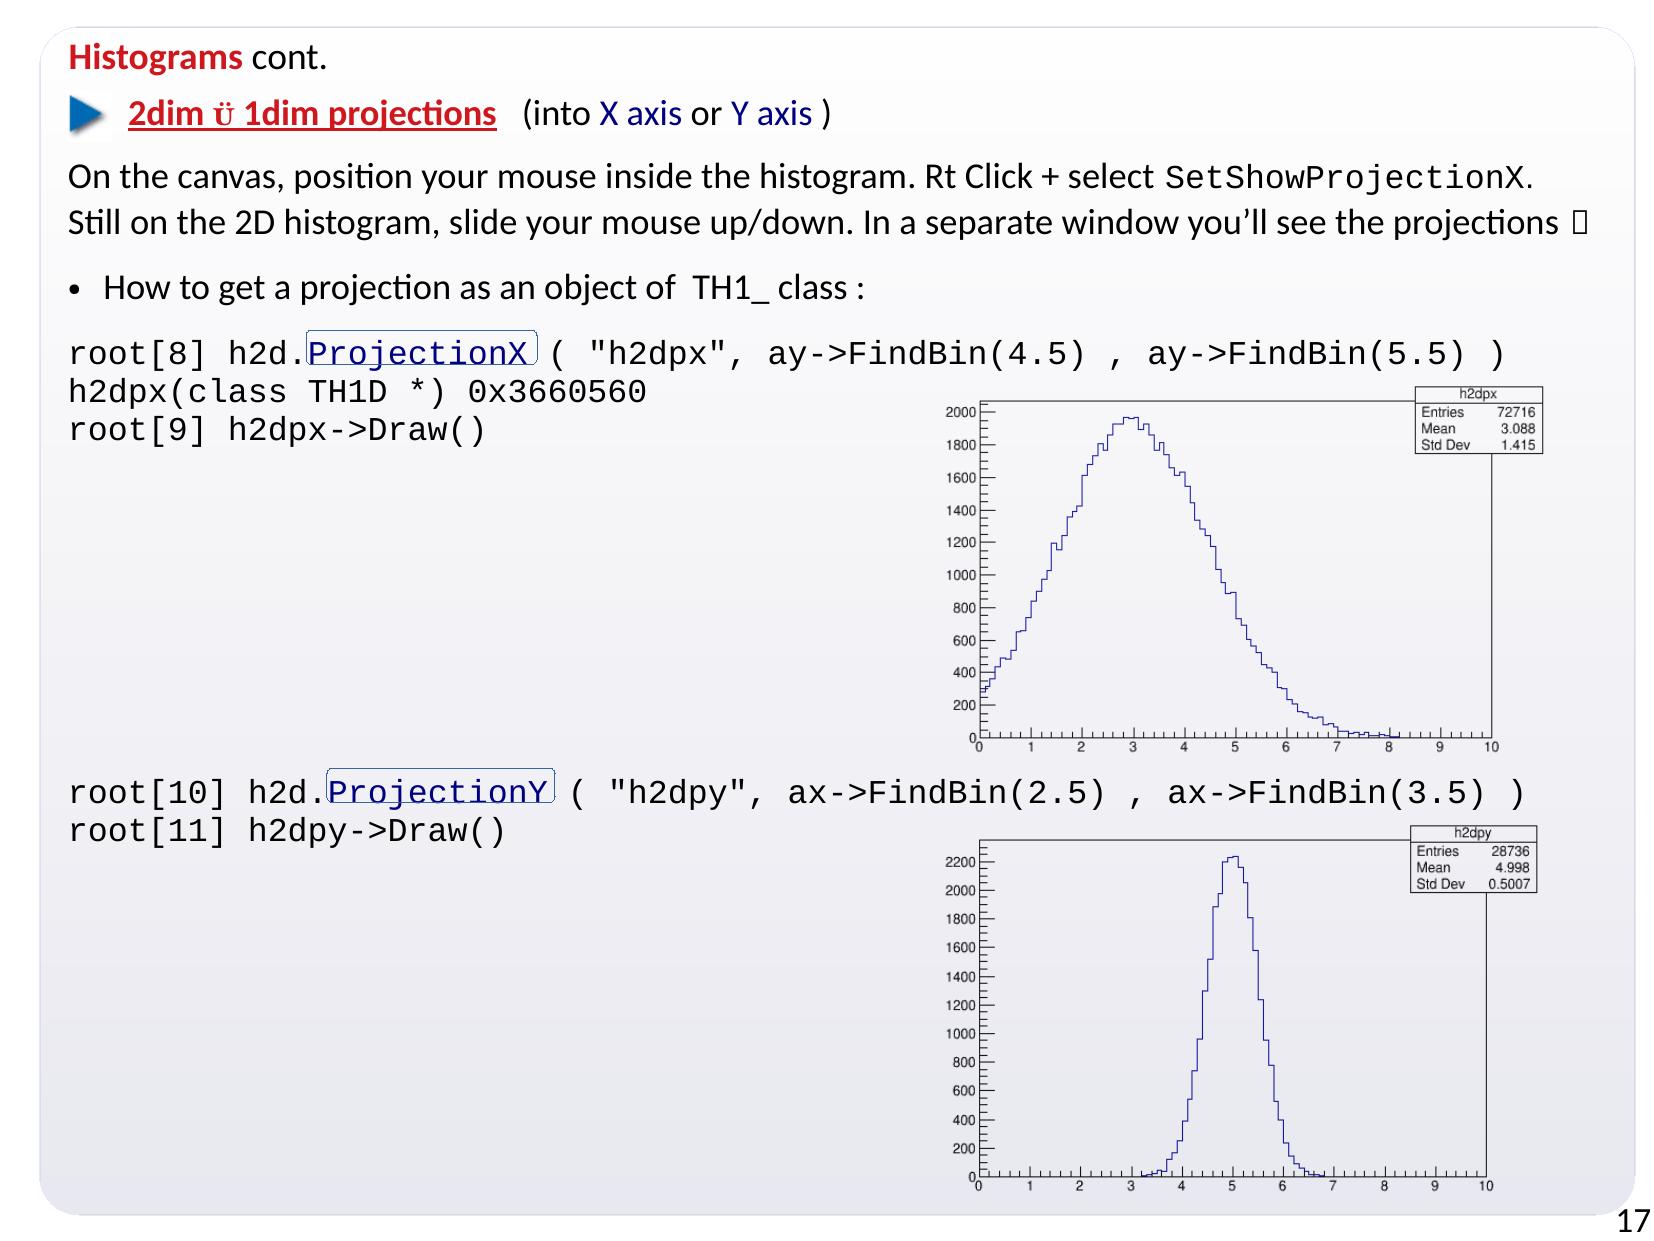

Histograms cont.
 2dim  1dim projections (into X axis or Y axis )
On the canvas, position your mouse inside the histogram. Rt Click + select SetShowProjectionX.
Still on the 2D histogram, slide your mouse up/down. In a separate window you’ll see the projections 
How to get a projection as an object of TH1_ class :
root[8] h2d.ProjectionX ( "h2dpx", ay->FindBin(4.5) , ay->FindBin(5.5) )
h2dpx(class TH1D *) 0x3660560
root[9] h2dpx->Draw()
root[10] h2d.ProjectionY ( "h2dpy", ax->FindBin(2.5) , ax->FindBin(3.5) )
root[11] h2dpy->Draw()